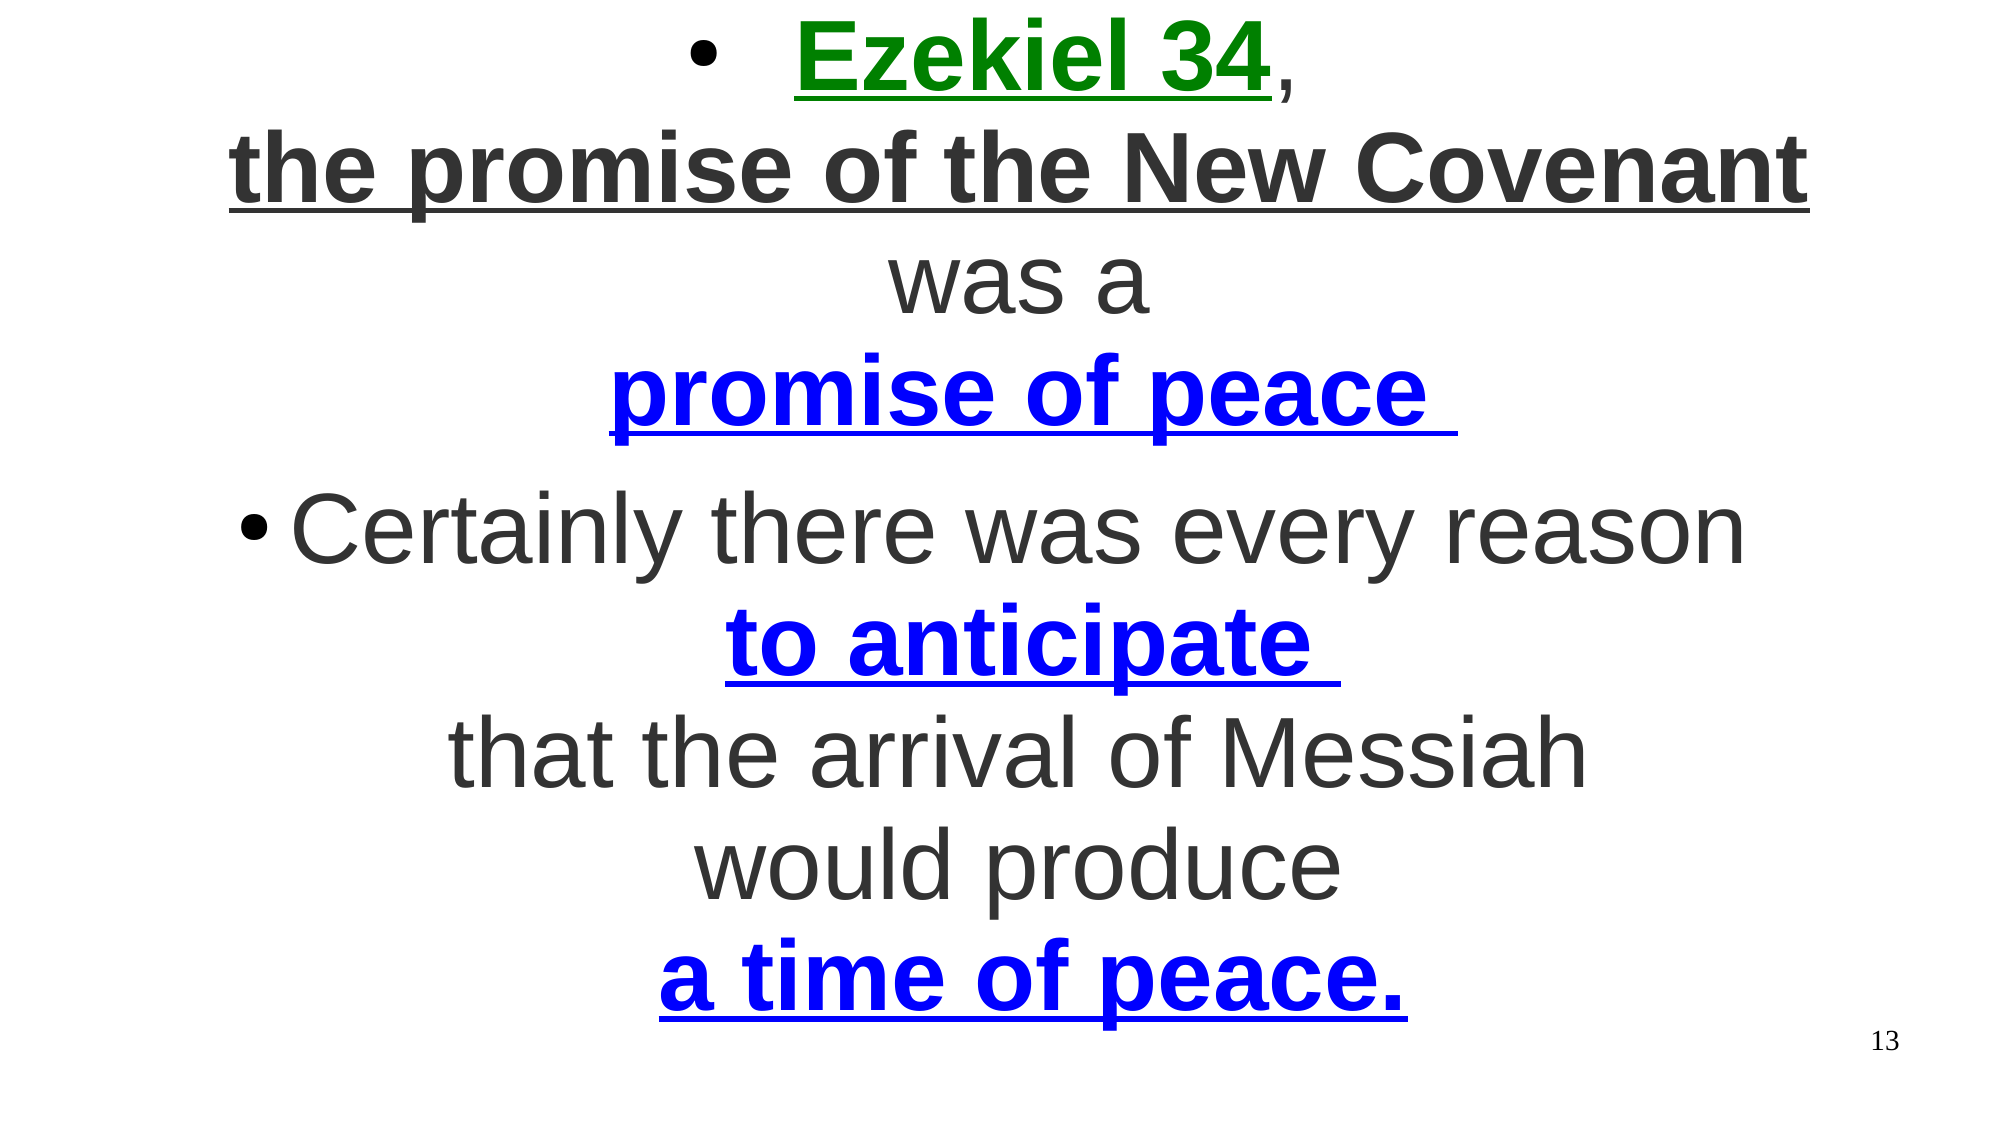

# Ezekiel 34, the promise of the New Covenant was a promise of peace
Certainly there was every reason
to anticipate
that the arrival of Messiah
would produce
a time of peace.
13